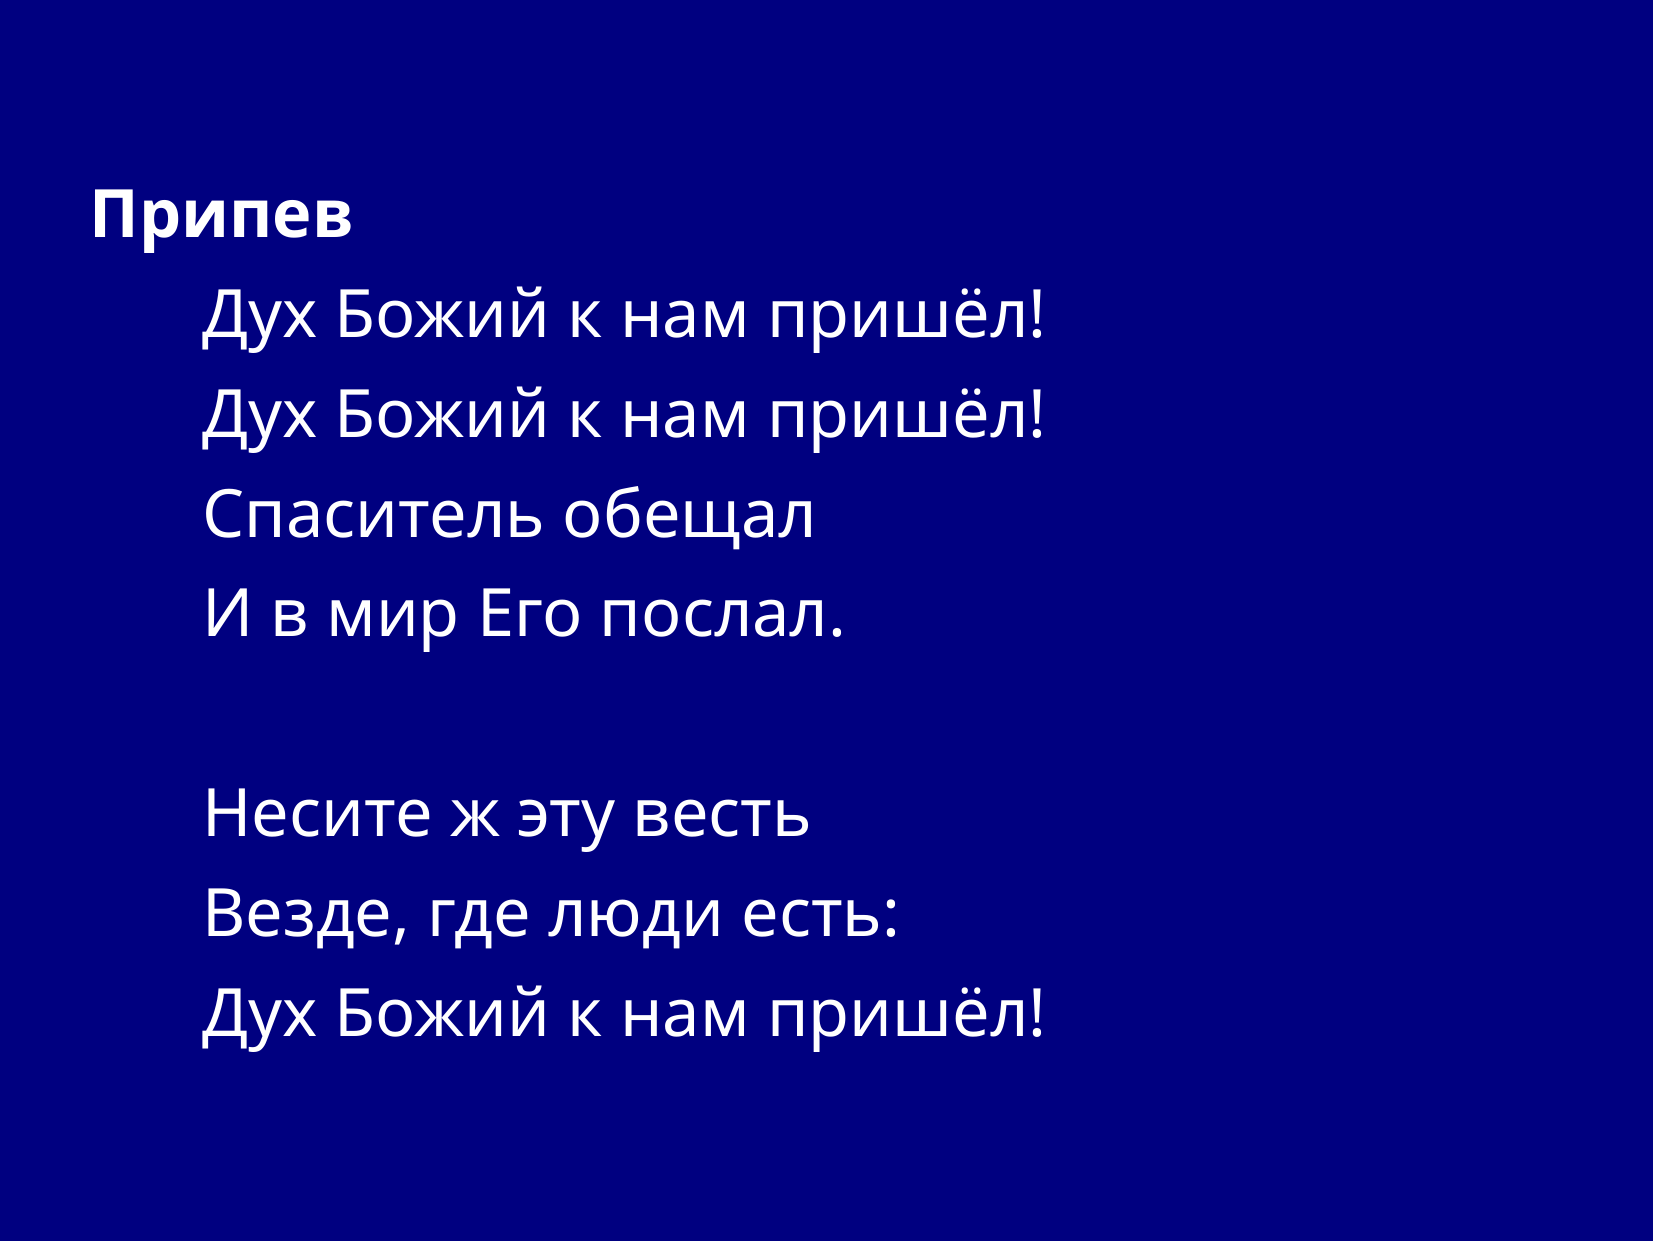

Припев
	Дух Божий к нам пришёл!
	Дух Божий к нам пришёл!
	Спаситель обещал
	И в мир Его послал.
	Несите ж эту весть
	Везде, где люди есть:
	Дух Божий к нам пришёл!